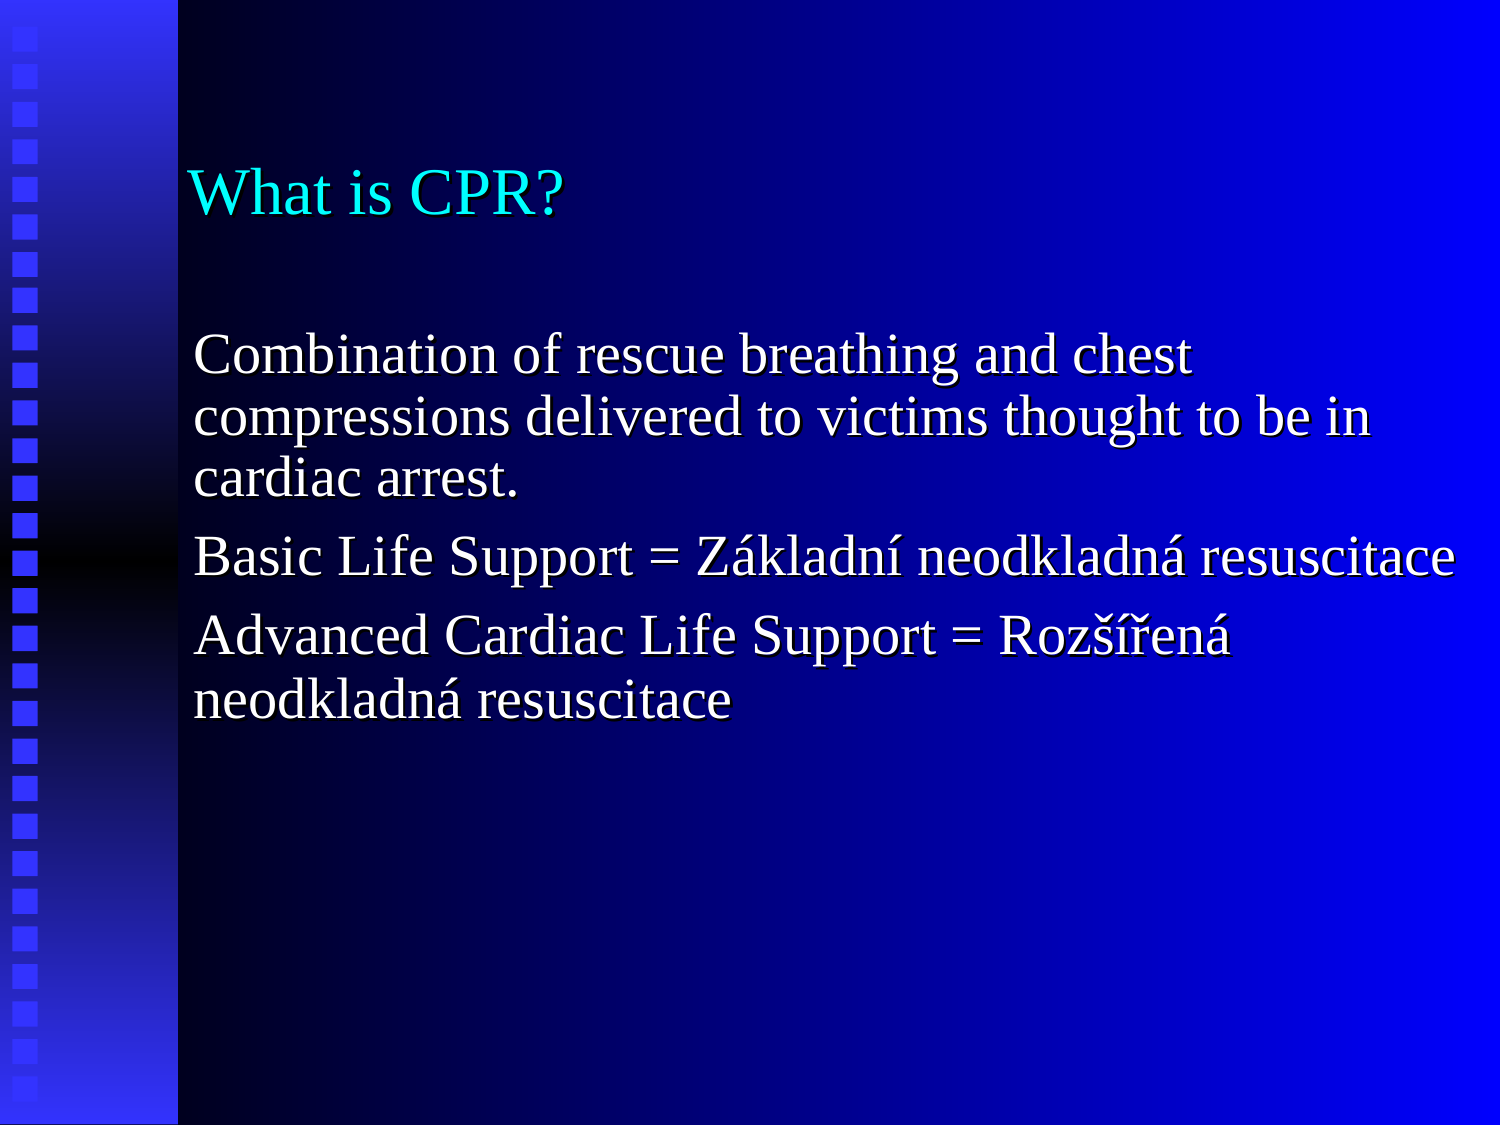

# What is CPR?
Combination of rescue breathing and chest compressions delivered to victims thought to be in cardiac arrest.
Basic Life Support = Základní neodkladná resuscitace
Advanced Cardiac Life Support = Rozšířená neodkladná resuscitace